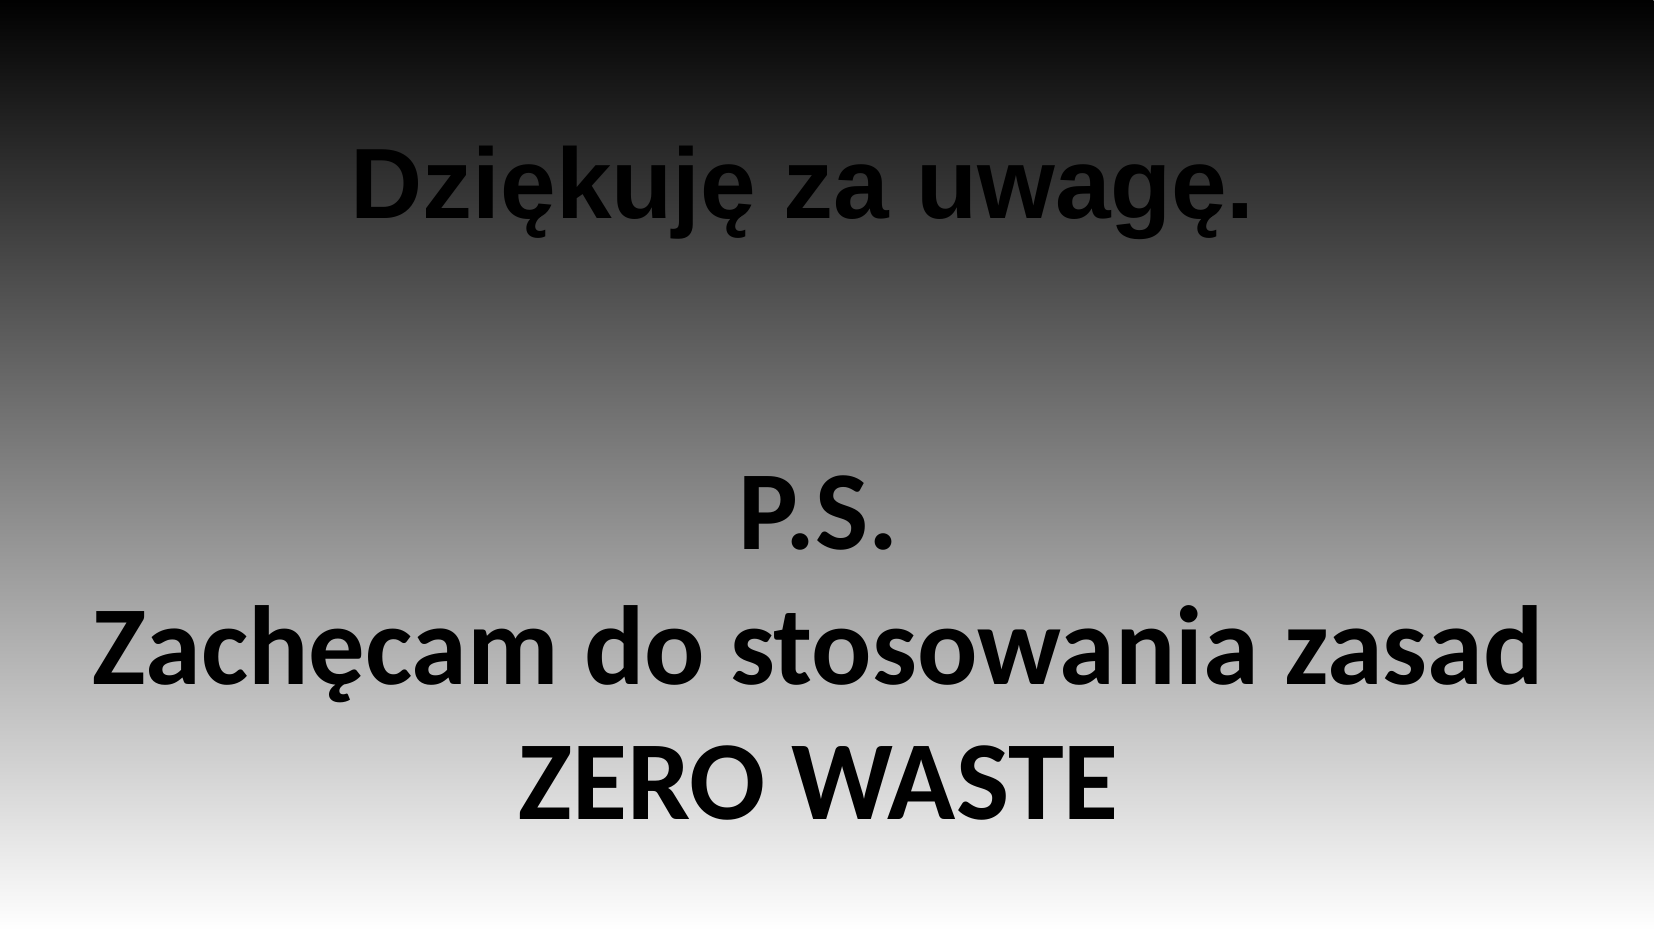

Dziękuję za uwagę.
P.S.
Zachęcam do stosowania zasad
ZERO WASTE